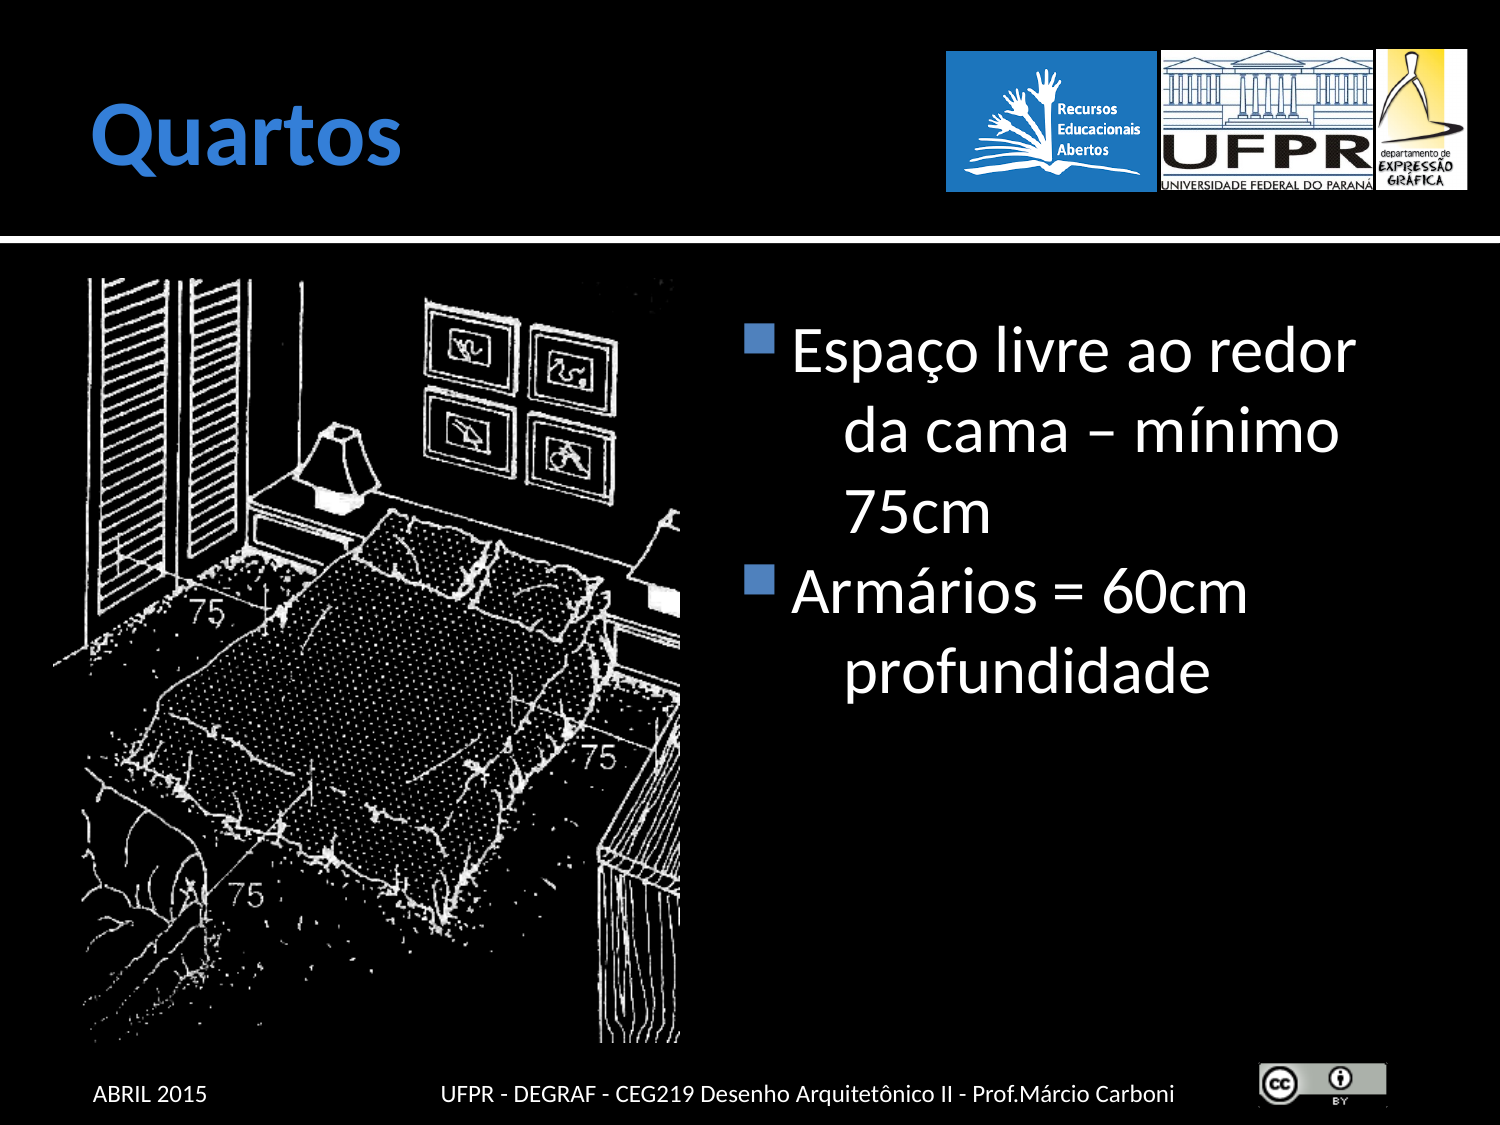

# Quartos
Espaço livre ao redor da cama – mínimo 75cm
Armários = 60cm profundidade
ABRIL 2015
UFPR - DEGRAF - CEG219 Desenho Arquitetônico II - Prof.Márcio Carboni